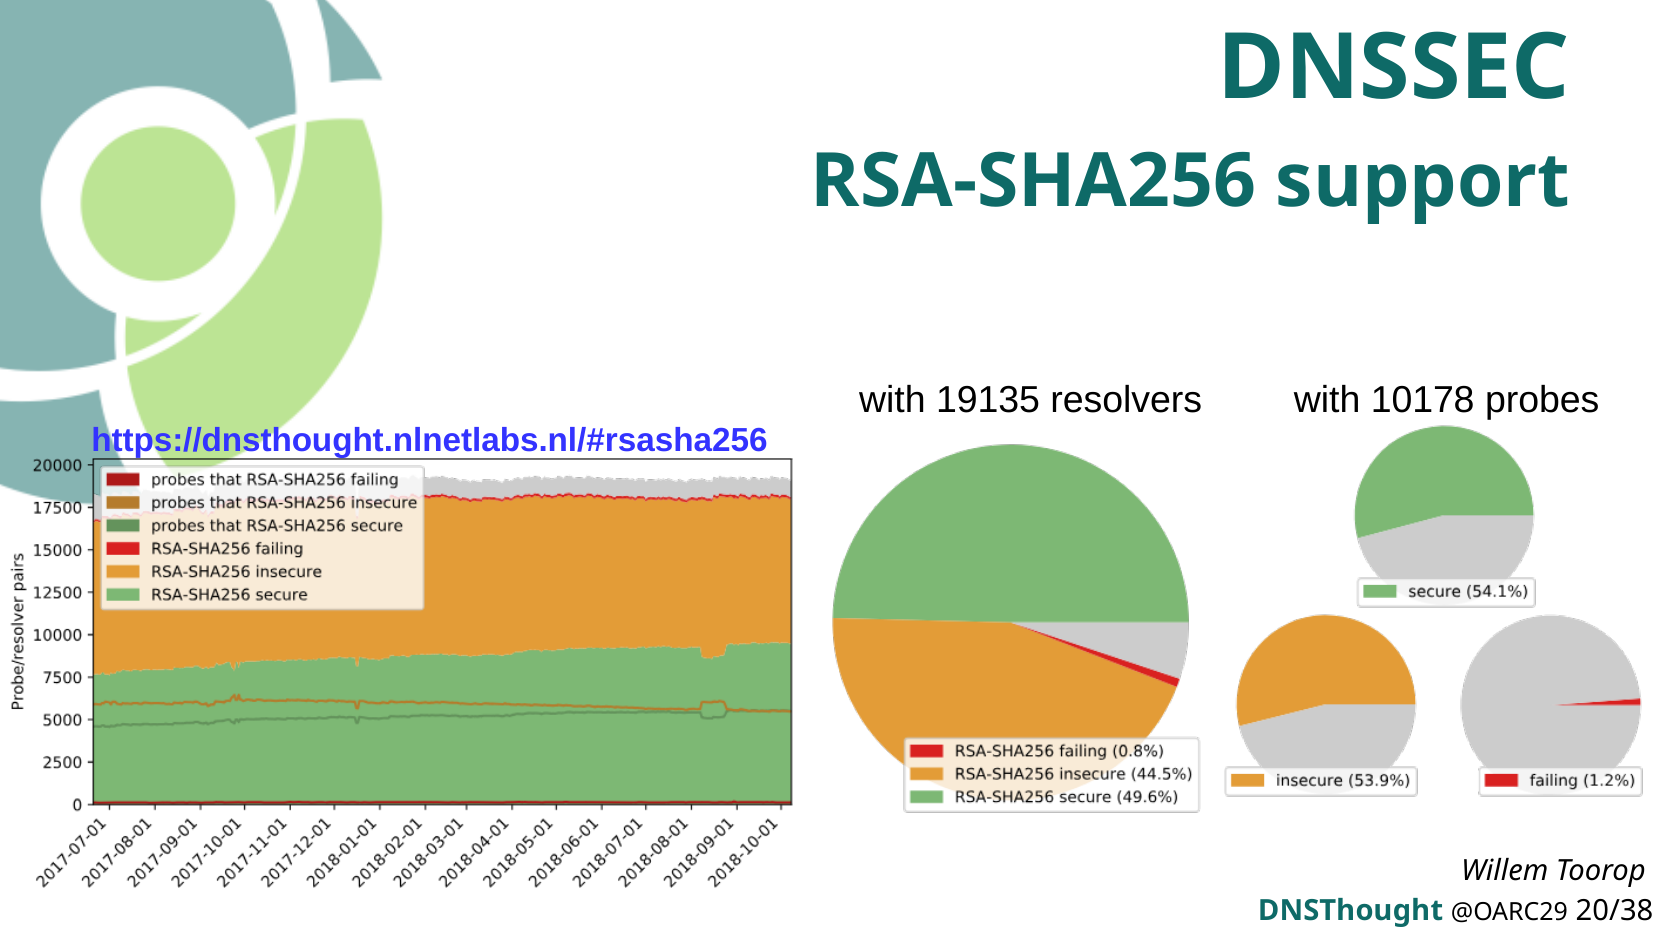

# DNSSEC RSA-SHA256 support
with 19135 resolvers
with 10178 probes
https://dnsthought.nlnetlabs.nl/#rsasha256
20